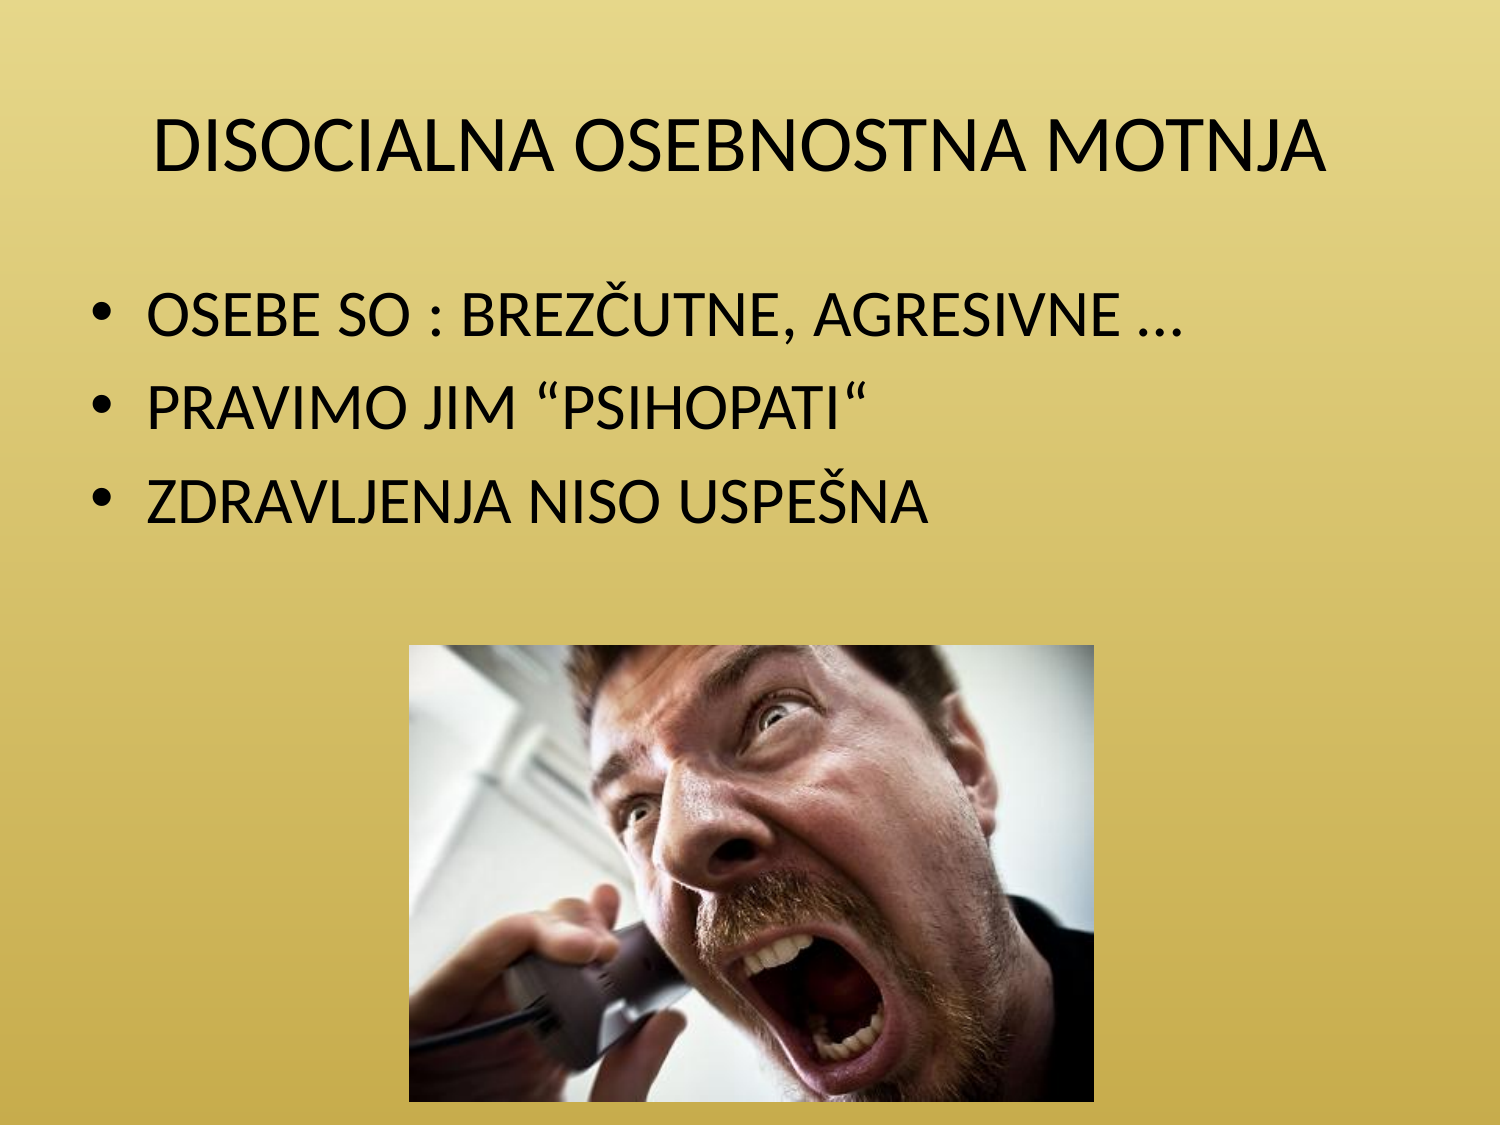

# DISOCIALNA OSEBNOSTNA MOTNJA
OSEBE SO : BREZČUTNE, AGRESIVNE …
PRAVIMO JIM “PSIHOPATI“
ZDRAVLJENJA NISO USPEŠNA